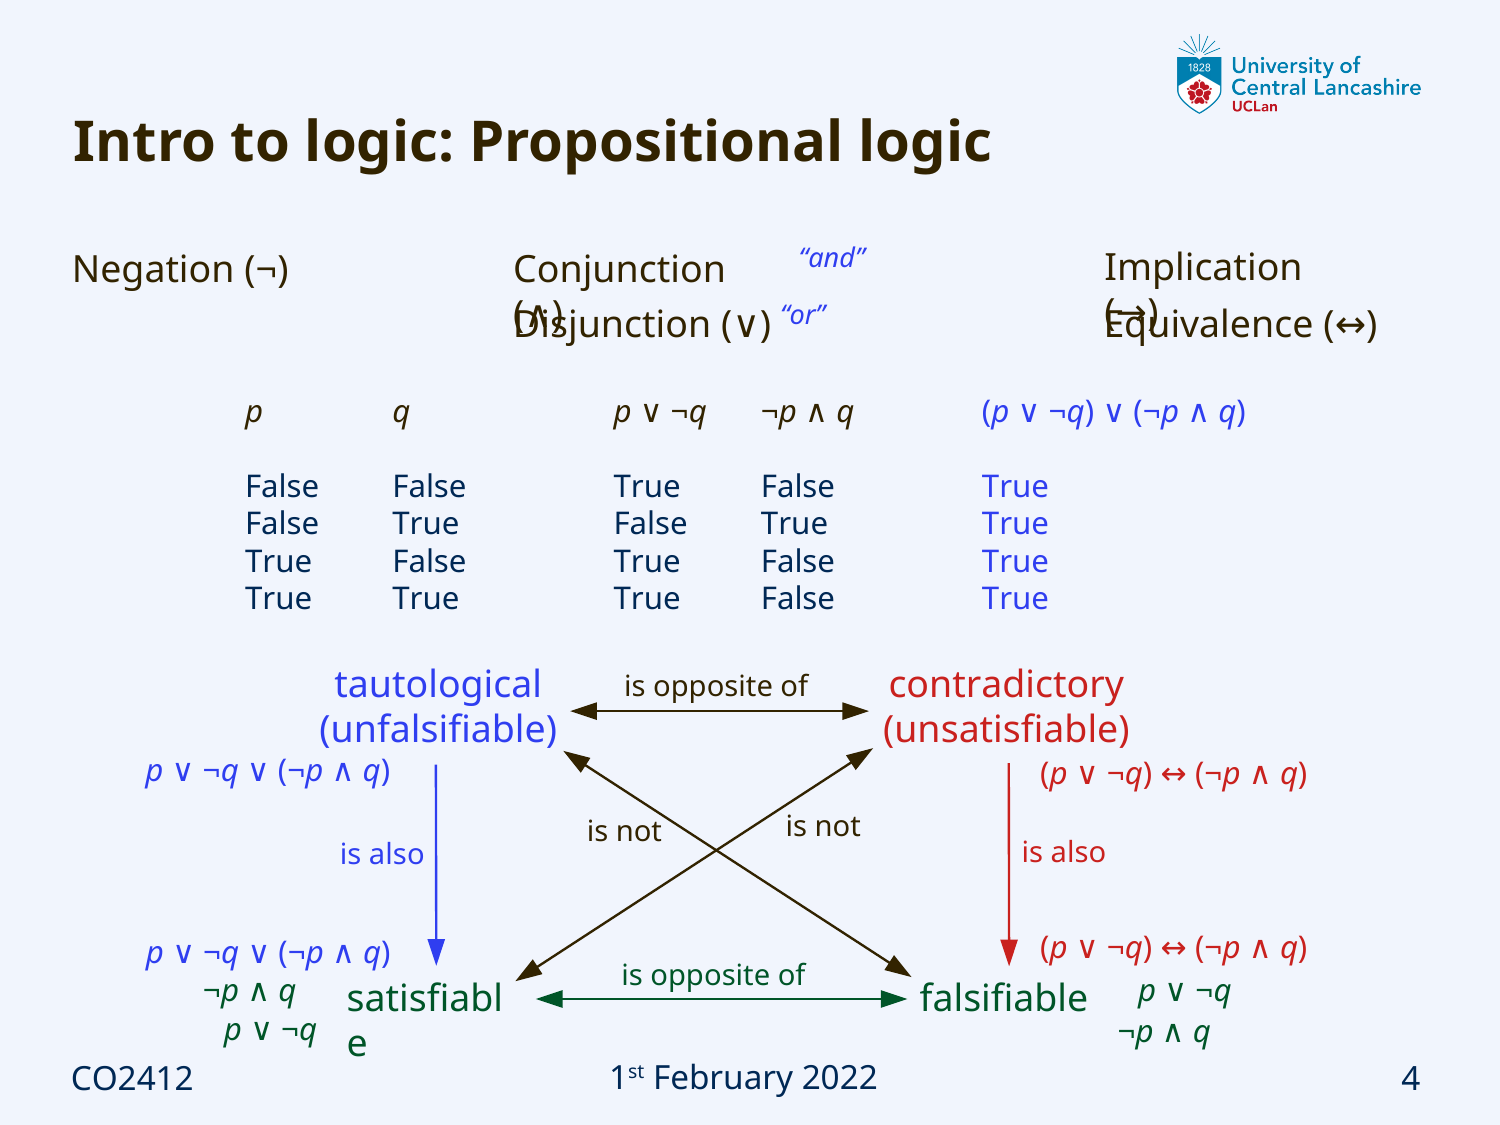

# Intro to logic: Propositional logic
“and”
Implication (→)
Conjunction (∧)
Negation (¬)
“or”
Disjunction (∨)
Equivalence (↔)
p		q			p ∨ ¬q	¬p ∧ q		(p ∨ ¬q) ∨ (¬p ∧ q)
False	False		True		False		True
False	True			False	True			True
True		False		True		False		True
True		True			True		False		True
tautological
(unfalsifiable)
contradictory
(unsatisfiable)
is opposite of
p ∨ ¬q ∨ (¬p ∧ q)
(p ∨ ¬q) ↔ (¬p ∧ q)
is not
is not
is also
is also
(p ∨ ¬q) ↔ (¬p ∧ q)
p ∨ ¬q ∨ (¬p ∧ q)
is opposite of
p ∨ ¬q
¬p ∧ q
satisfiable
falsifiable
p ∨ ¬q
¬p ∧ q